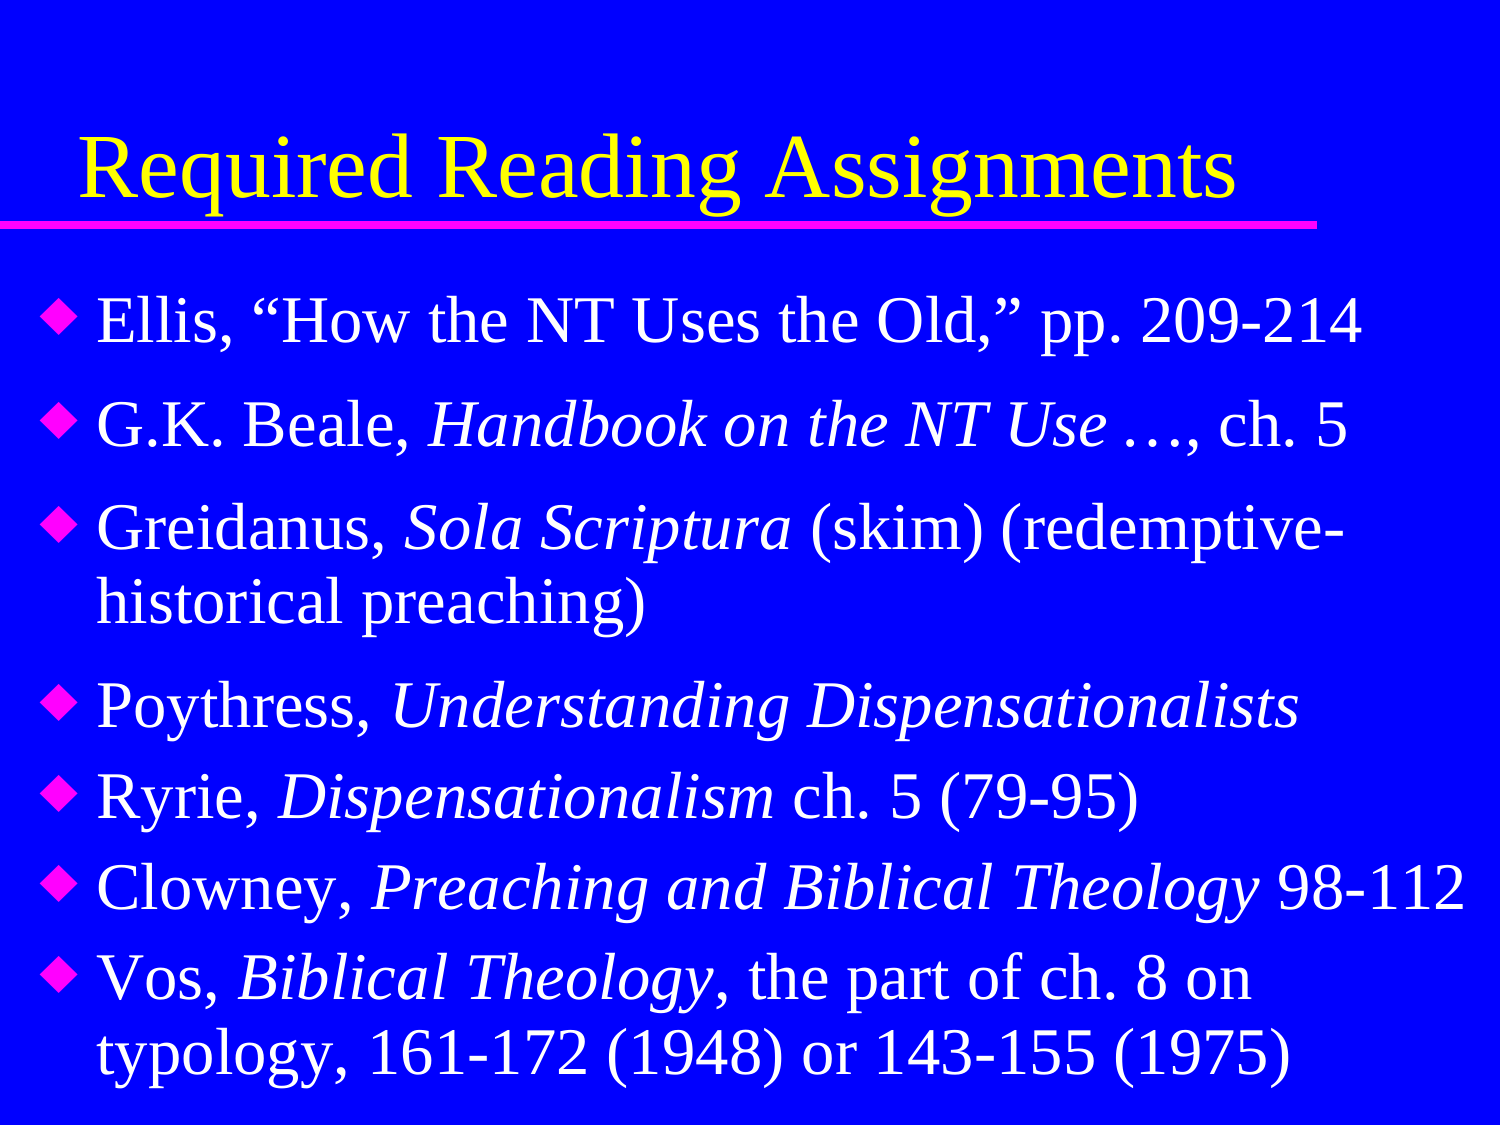

# Required Reading Assignments
Ellis, “How the NT Uses the Old,” pp. 209-214
G.K. Beale, Handbook on the NT Use …, ch. 5
Greidanus, Sola Scriptura (skim) (redemptive-historical preaching)
Poythress, Understanding Dispensationalists
Ryrie, Dispensationalism ch. 5 (79-95)
Clowney, Preaching and Biblical Theology 98-112
Vos, Biblical Theology, the part of ch. 8 on typology, 161-172 (1948) or 143-155 (1975)